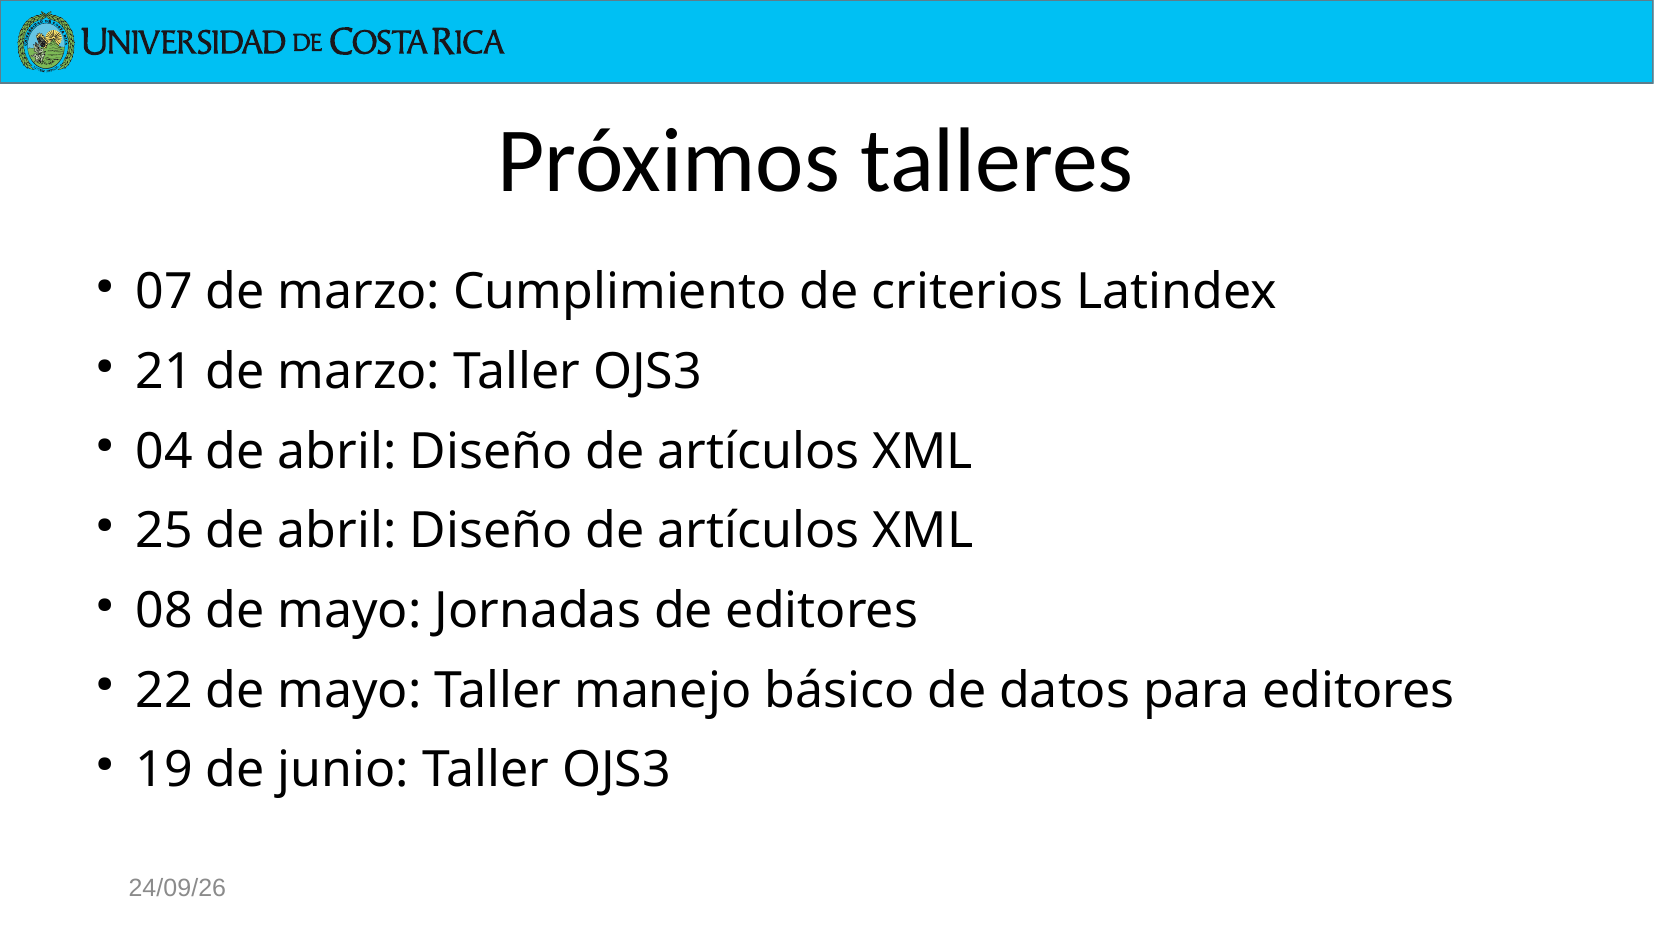

# Próximos talleres
07 de marzo: Cumplimiento de criterios Latindex
21 de marzo: Taller OJS3
04 de abril: Diseño de artículos XML
25 de abril: Diseño de artículos XML
08 de mayo: Jornadas de editores
22 de mayo: Taller manejo básico de datos para editores
19 de junio: Taller OJS3